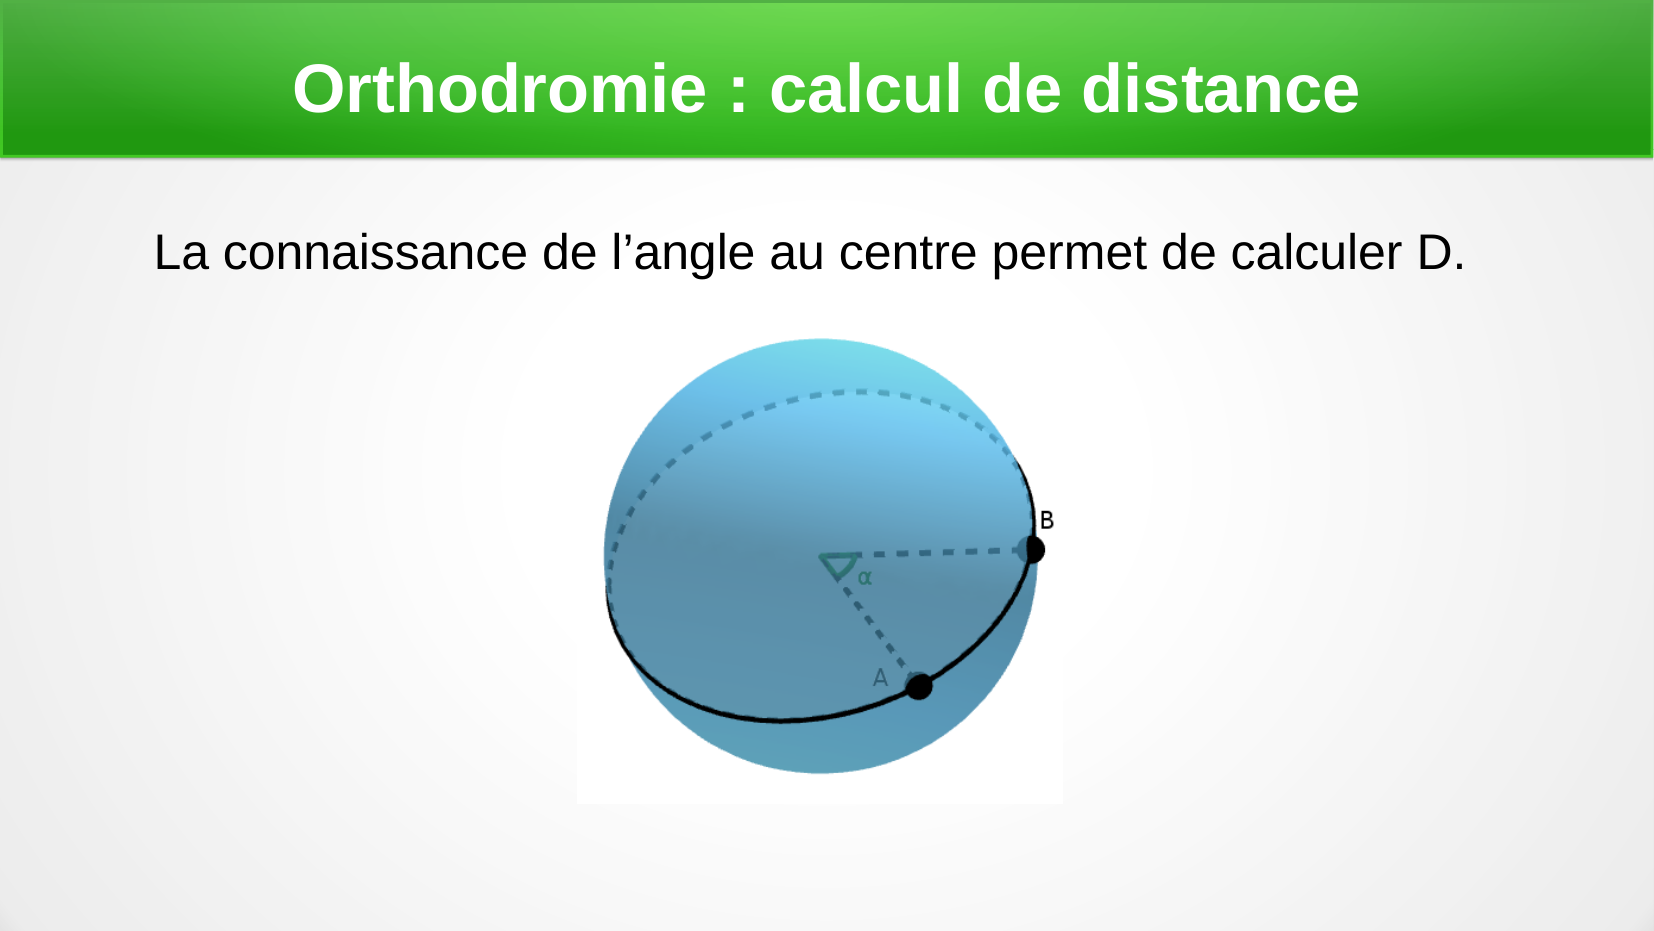

# Orthodromie : calcul de distance
La connaissance de l’angle au centre permet de calculer D.